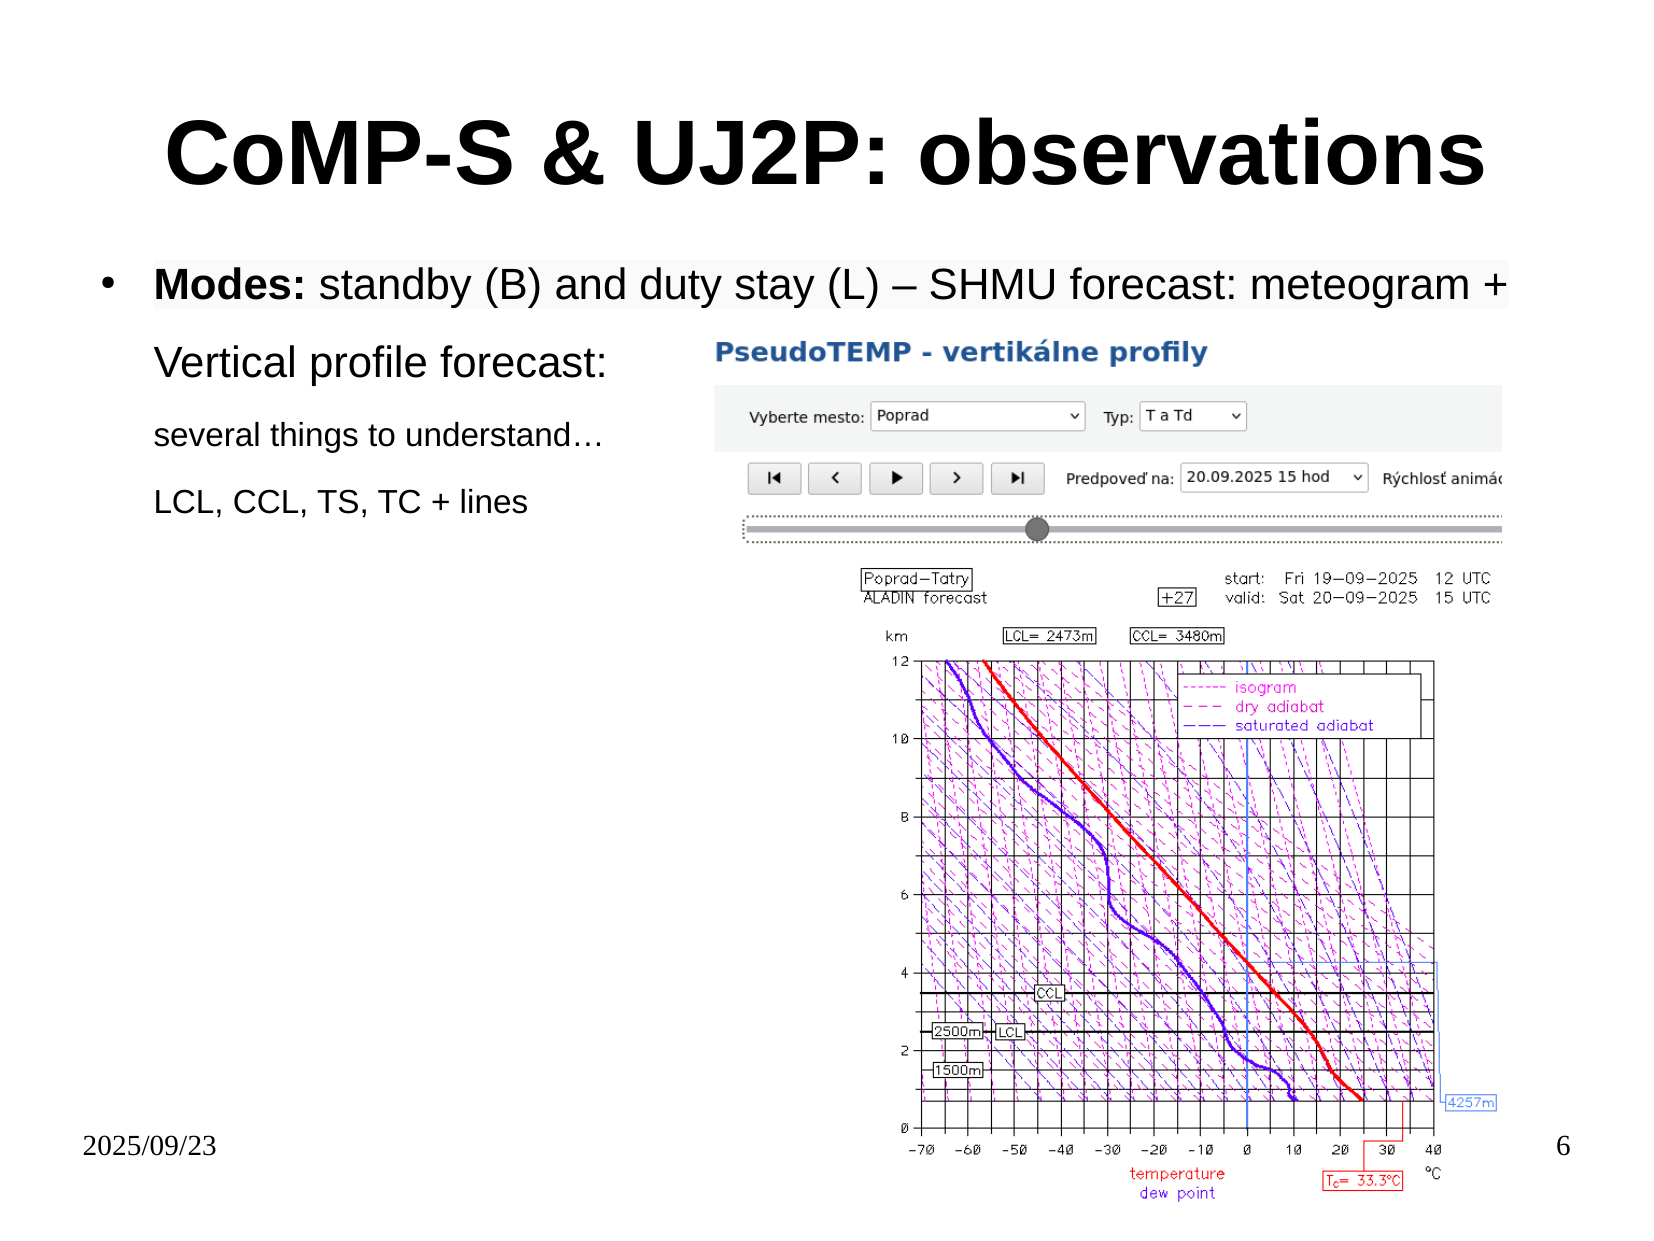

# CoMP-S & UJ2P: observations
Modes: standby (B) and duty stay (L) – SHMU forecast: meteogram +
Vertical profile forecast:
several things to understand…
LCL, CCL, TS, TC + lines
2025/09/23
LSO meeting
6